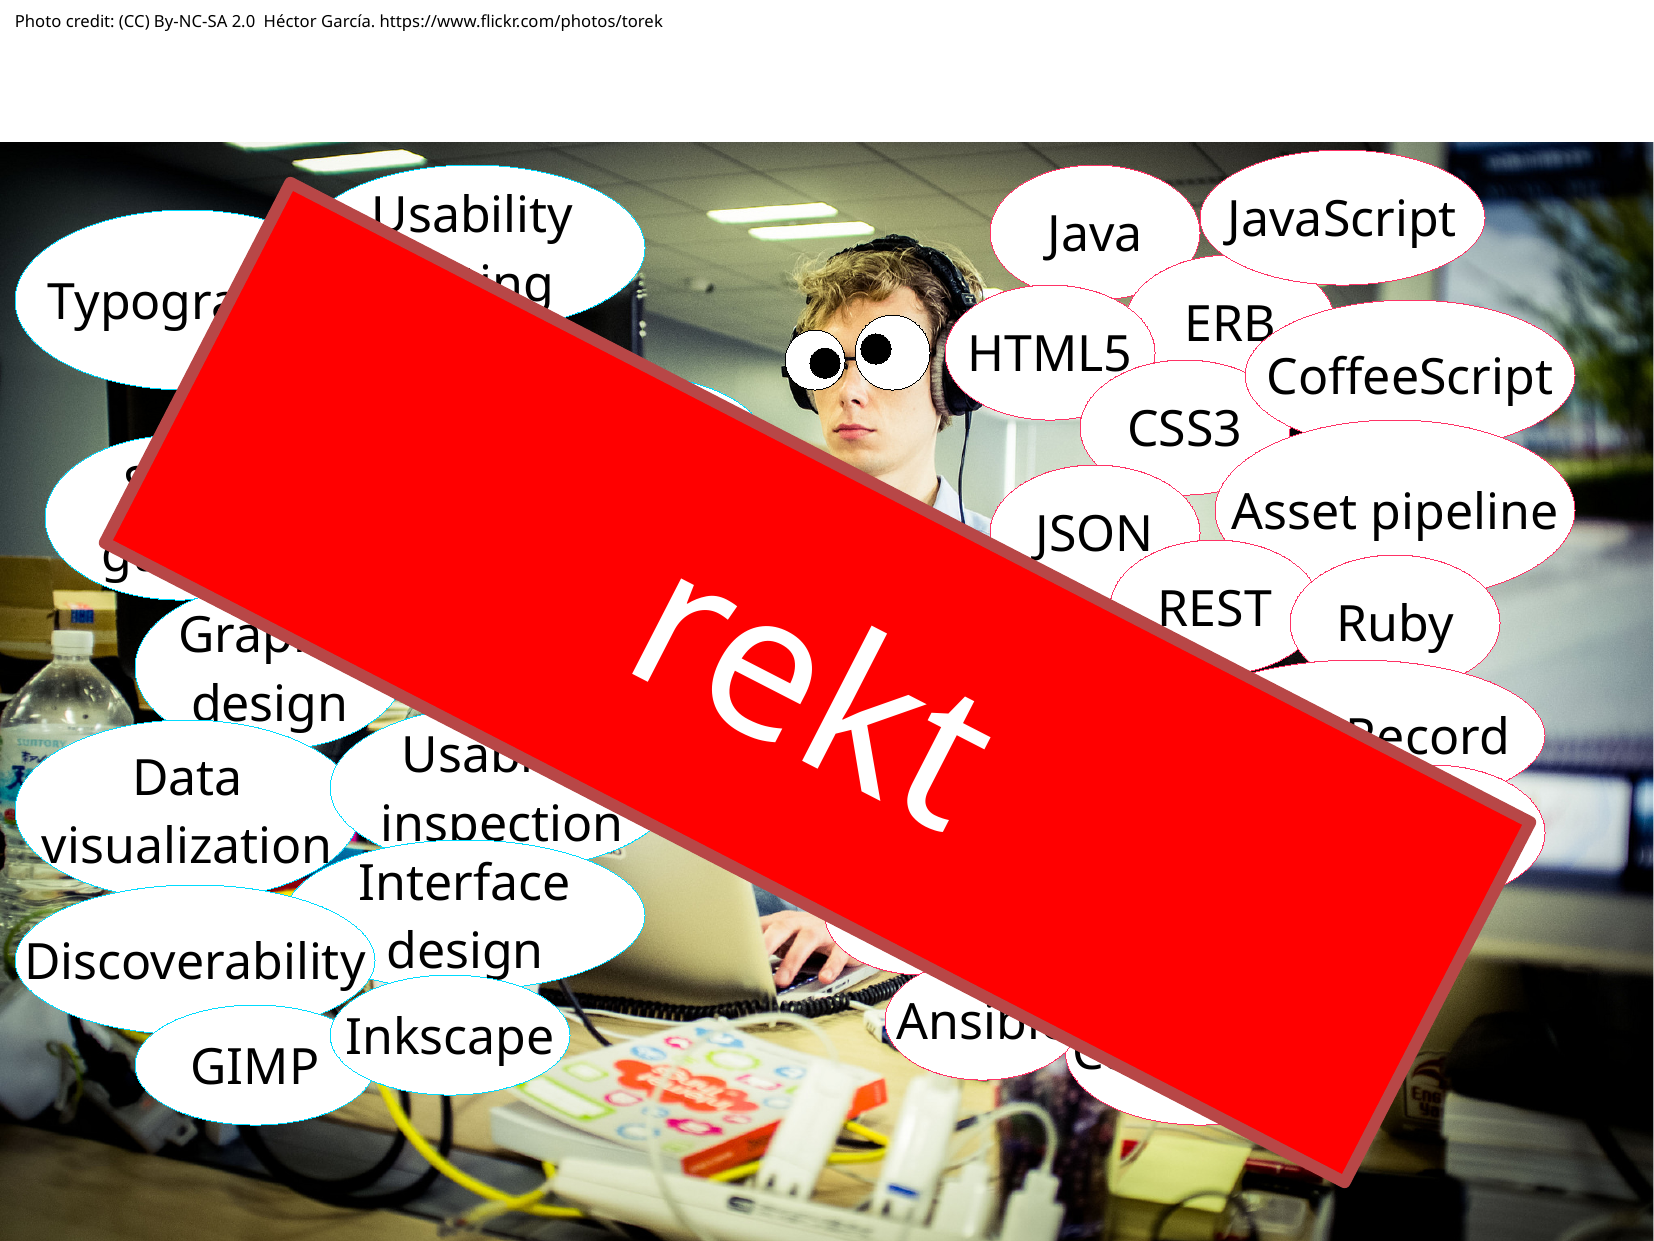

Photo credit: (CC) By-NC-SA 2.0 Héctor García. https://www.flickr.com/photos/torek
JavaScript
Usability
testing
Java
Typography
ERB
HTML5
CoffeeScript
Color theory
CSS3
Layout
Asset pipeline
Style
guides
Scalability
JSON
rekt
REST
Information
architecture
Ruby
Graphic
design
XML
PostgreSQL
SQL
ActiveRecord
Usability
inspection
Data
visualization
HAML
bash
MSSQL
MySQL
Interface
design
YAML
Gherkin
zsh
Discoverability
Ansible
Inkscape
Capistrano
GIMP